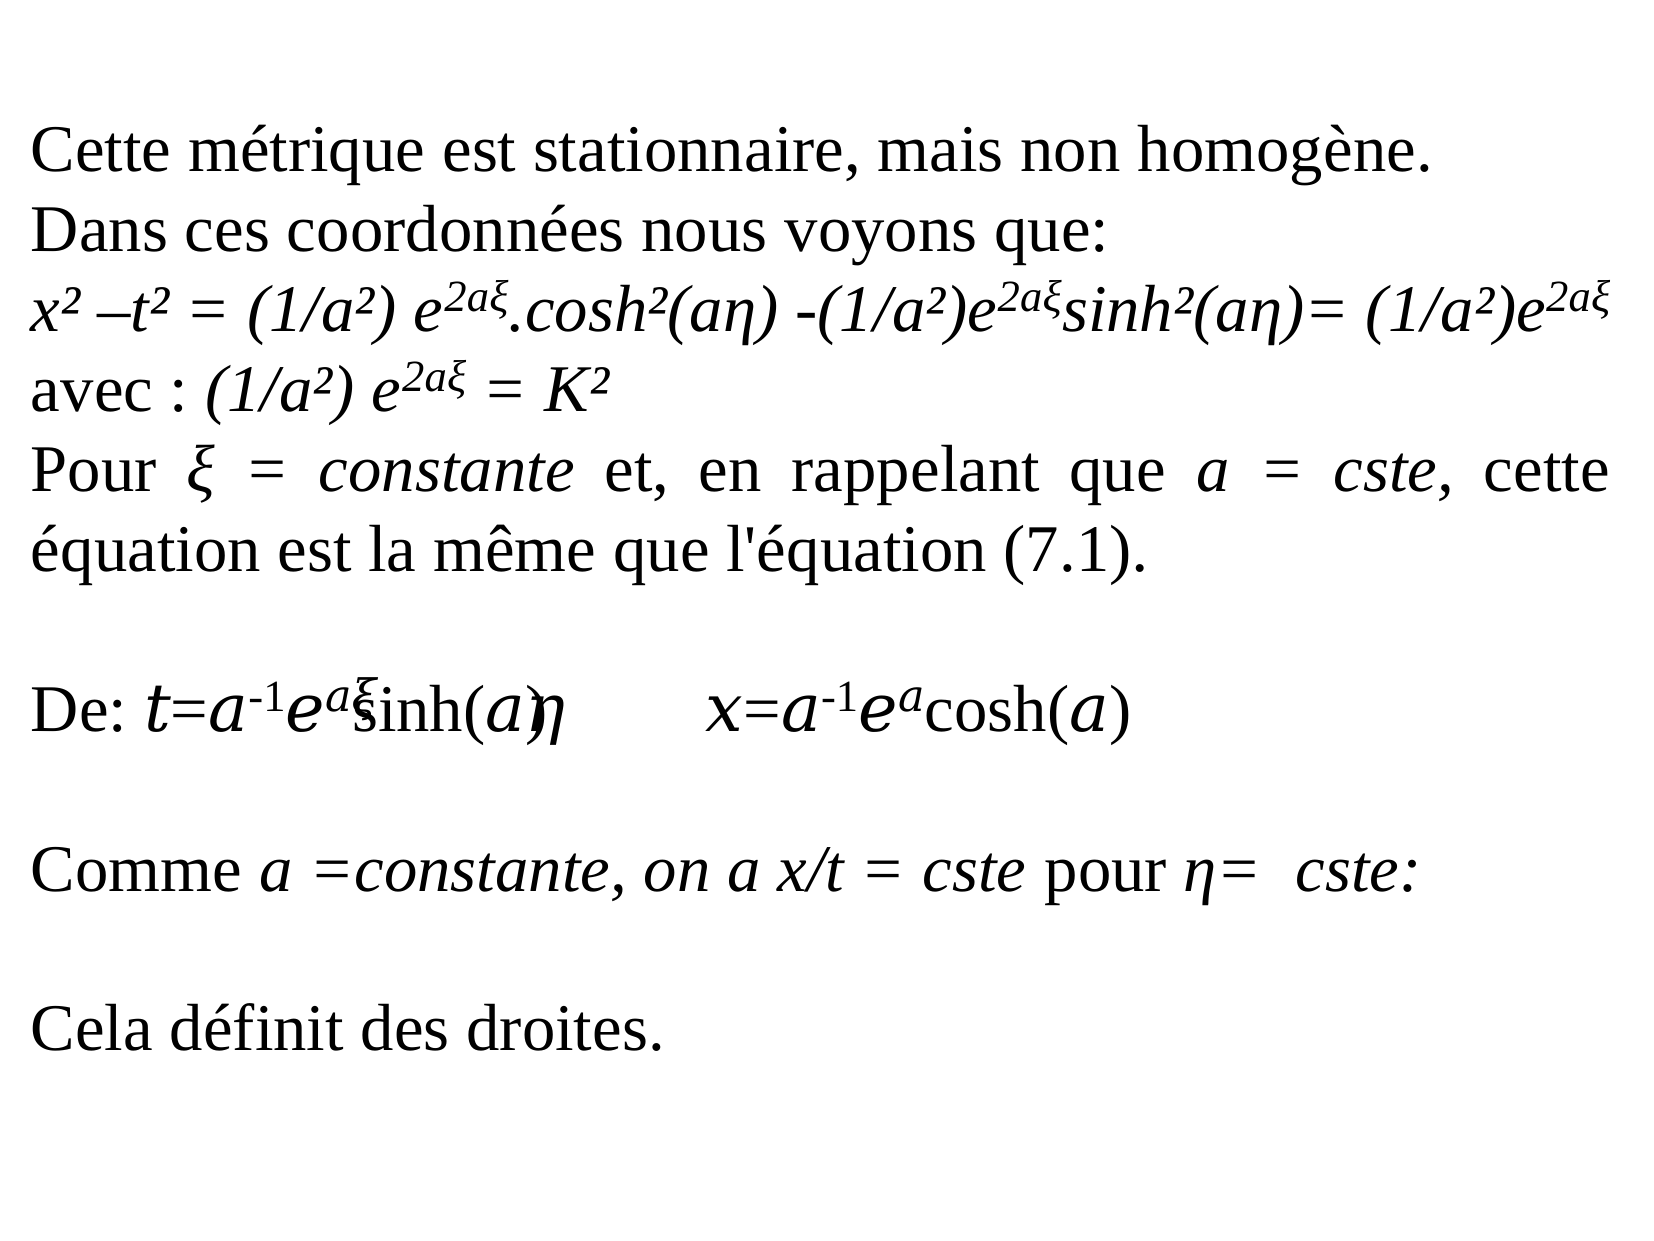

Cette métrique est stationnaire, mais non homogène.
Dans ces coordonnées nous voyons que:
x² –t² = (1/a²) e2aξ.cosh²(aη) -(1/a²)e2aξsinh²(aη)= (1/a²)e2aξ
avec : (1/a²) e2aξ = K²
Pour ξ = constante et, en rappelant que a = cste, cette équation est la même que l'équation (7.1).
De: 𝑡=𝑎-1𝑒𝑎𝜉sinh(𝑎𝜂) 		𝑥=𝑎-1𝑒𝑎𝜉cosh(𝑎𝜂)
Comme a =constante, on a x/t = cste pour η= cste:
Cela définit des droites.